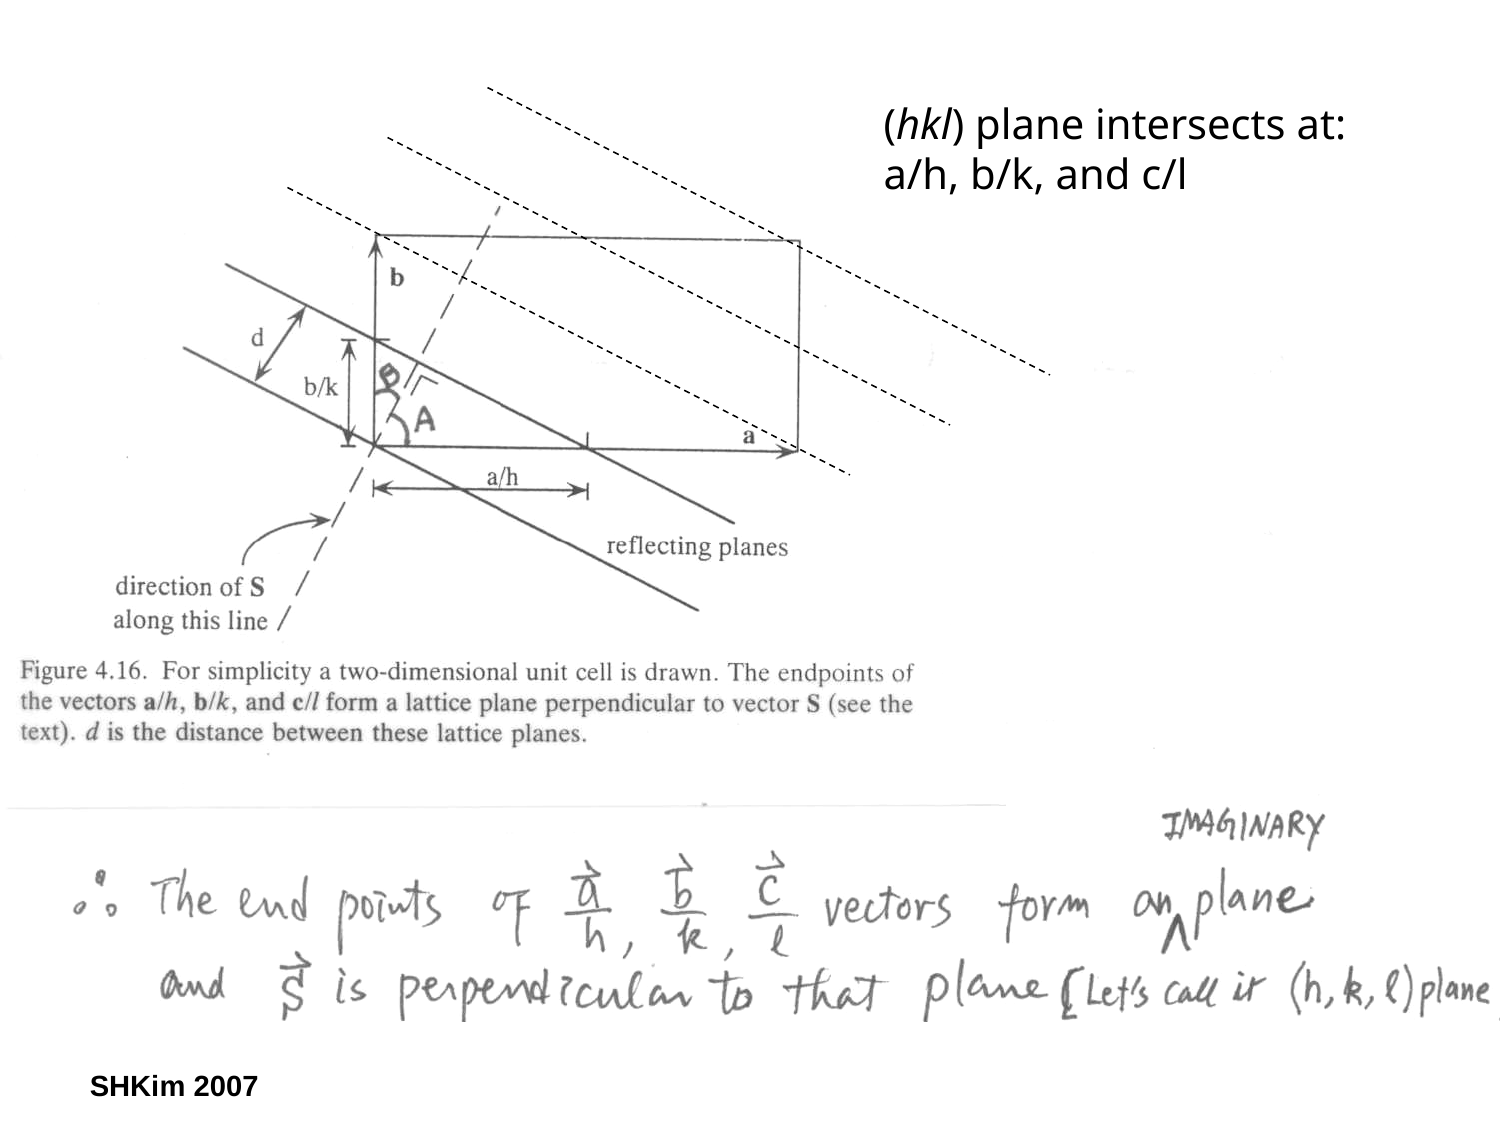

(hkl) plane intersects at:
a/h, b/k, and c/l